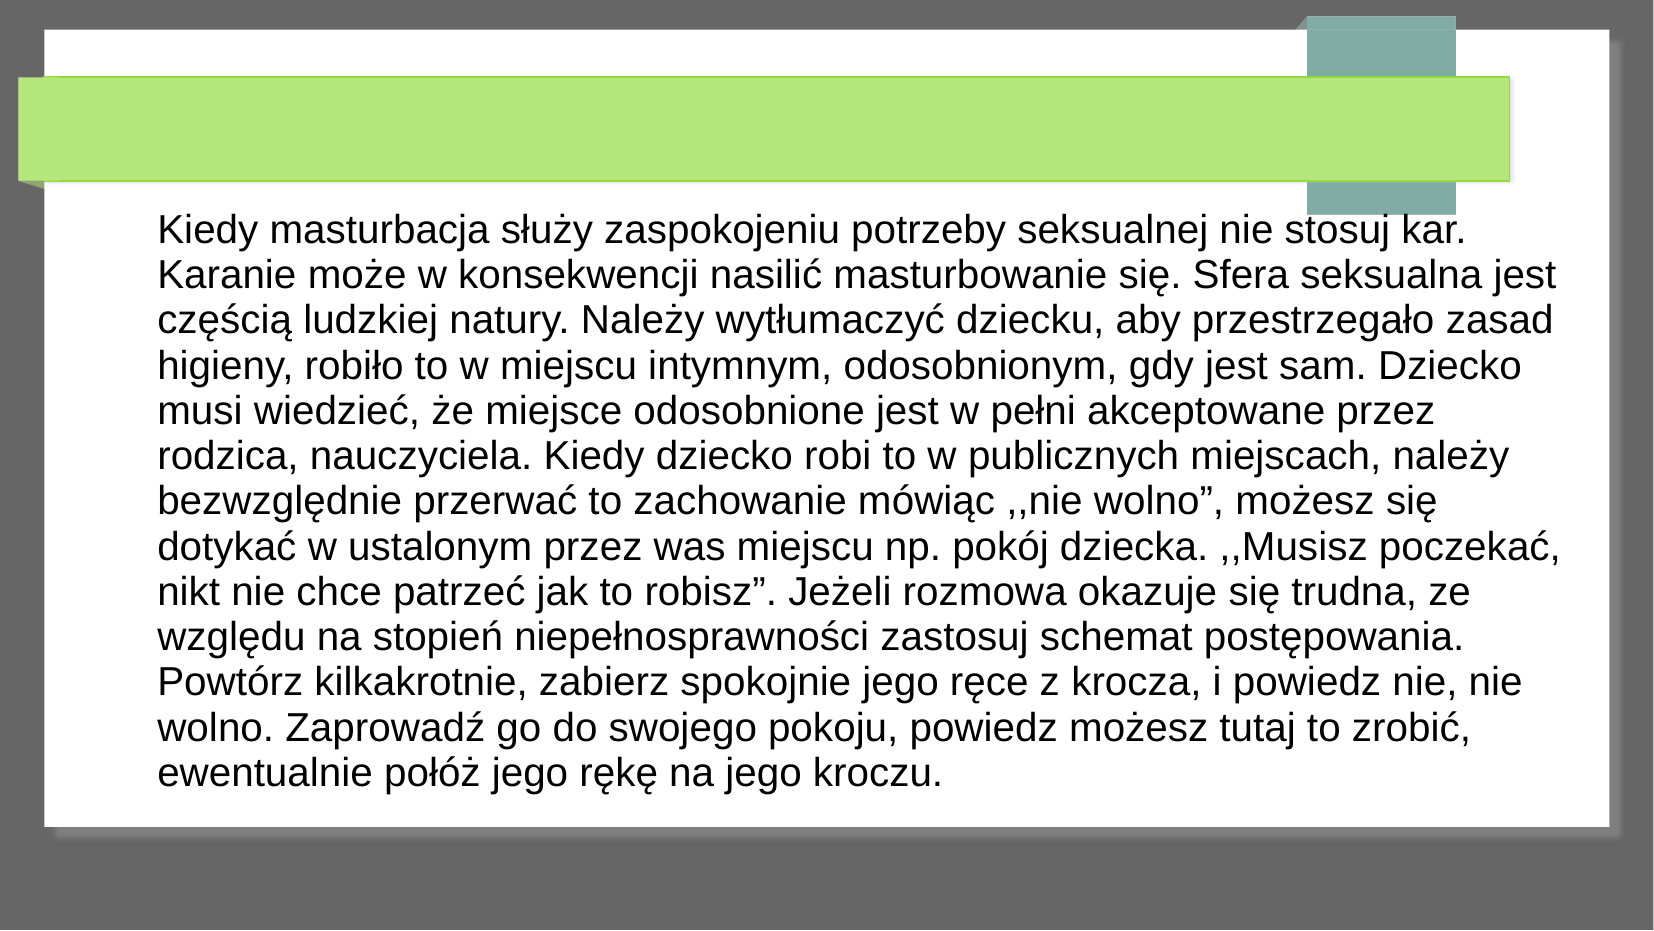

#
Kiedy masturbacja służy zaspokojeniu potrzeby seksualnej nie stosuj kar. Karanie może w konsekwencji nasilić masturbowanie się. Sfera seksualna jest częścią ludzkiej natury. Należy wytłumaczyć dziecku, aby przestrzegało zasad higieny, robiło to w miejscu intymnym, odosobnionym, gdy jest sam. Dziecko musi wiedzieć, że miejsce odosobnione jest w pełni akceptowane przez rodzica, nauczyciela. Kiedy dziecko robi to w publicznych miejscach, należy bezwzględnie przerwać to zachowanie mówiąc ,,nie wolno”, możesz się dotykać w ustalonym przez was miejscu np. pokój dziecka. ,,Musisz poczekać, nikt nie chce patrzeć jak to robisz”. Jeżeli rozmowa okazuje się trudna, ze względu na stopień niepełnosprawności zastosuj schemat postępowania. Powtórz kilkakrotnie, zabierz spokojnie jego ręce z krocza, i powiedz nie, nie wolno. Zaprowadź go do swojego pokoju, powiedz możesz tutaj to zrobić, ewentualnie połóż jego rękę na jego kroczu.